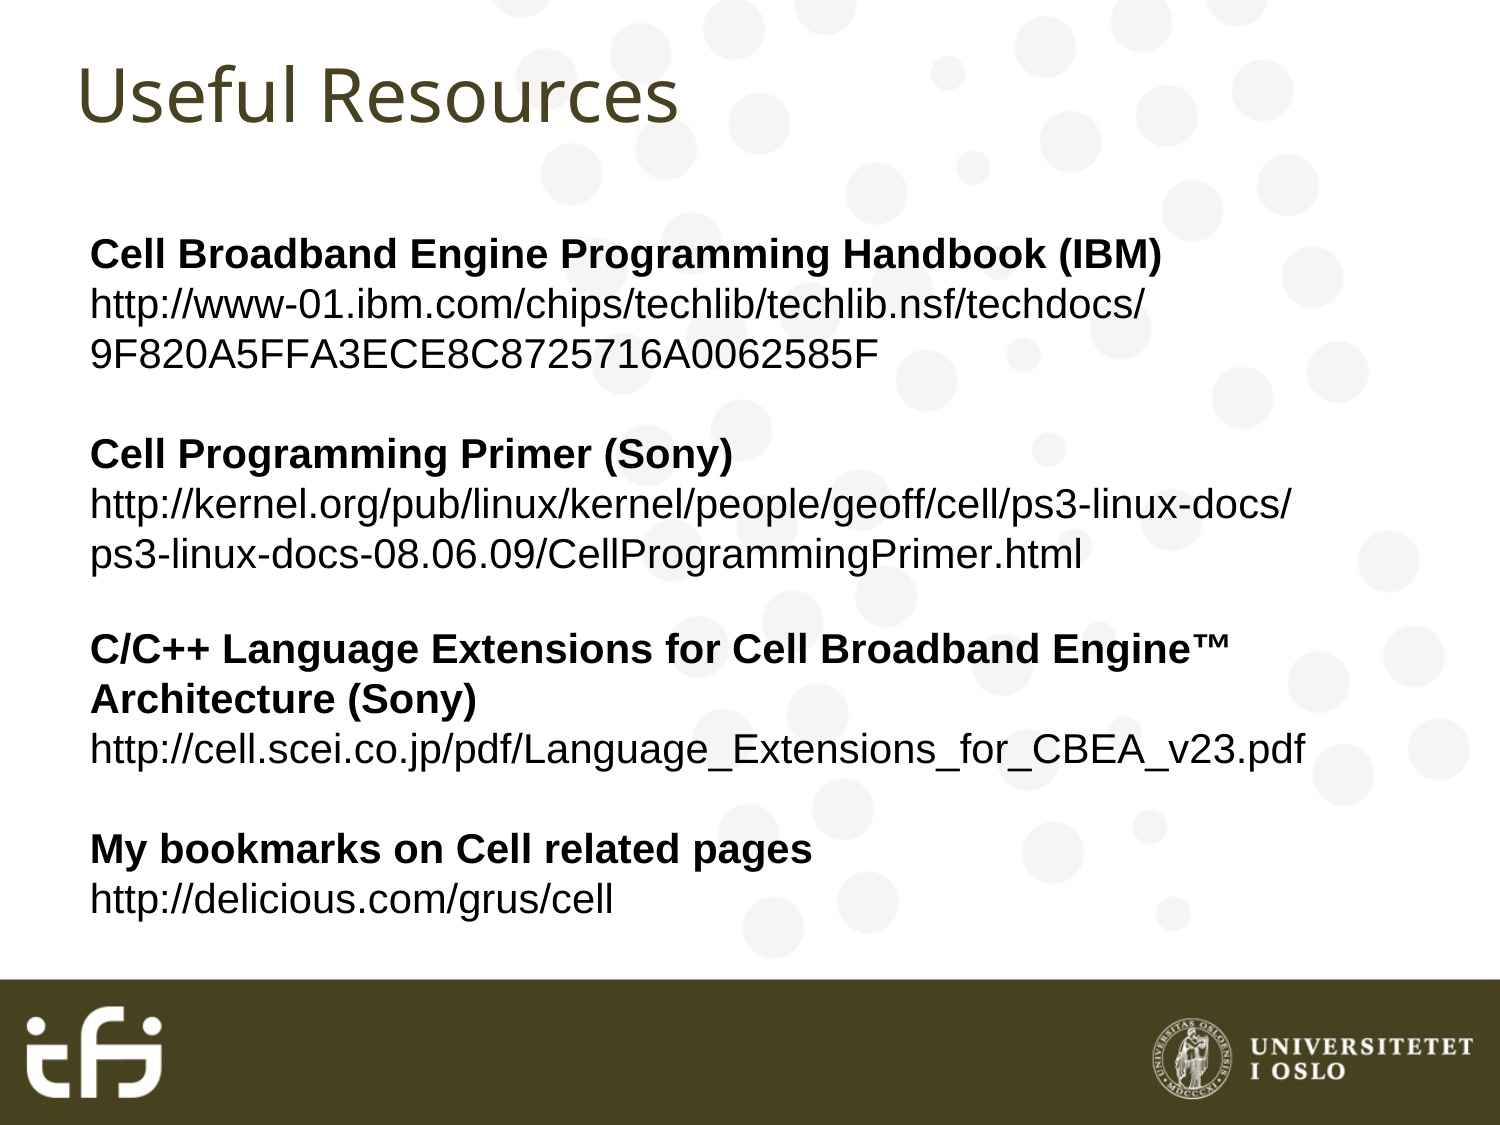

# Useful Resources
Cell Broadband Engine Programming Handbook (IBM)
http://www-01.ibm.com/chips/techlib/techlib.nsf/techdocs/9F820A5FFA3ECE8C8725716A0062585F
Cell Programming Primer (Sony)
http://kernel.org/pub/linux/kernel/people/geoff/cell/ps3-linux-docs/ps3-linux-docs-08.06.09/CellProgrammingPrimer.html
C/C++ Language Extensions for Cell Broadband Engine™ Architecture (Sony)
http://cell.scei.co.jp/pdf/Language_Extensions_for_CBEA_v23.pdf
My bookmarks on Cell related pages
http://delicious.com/grus/cell